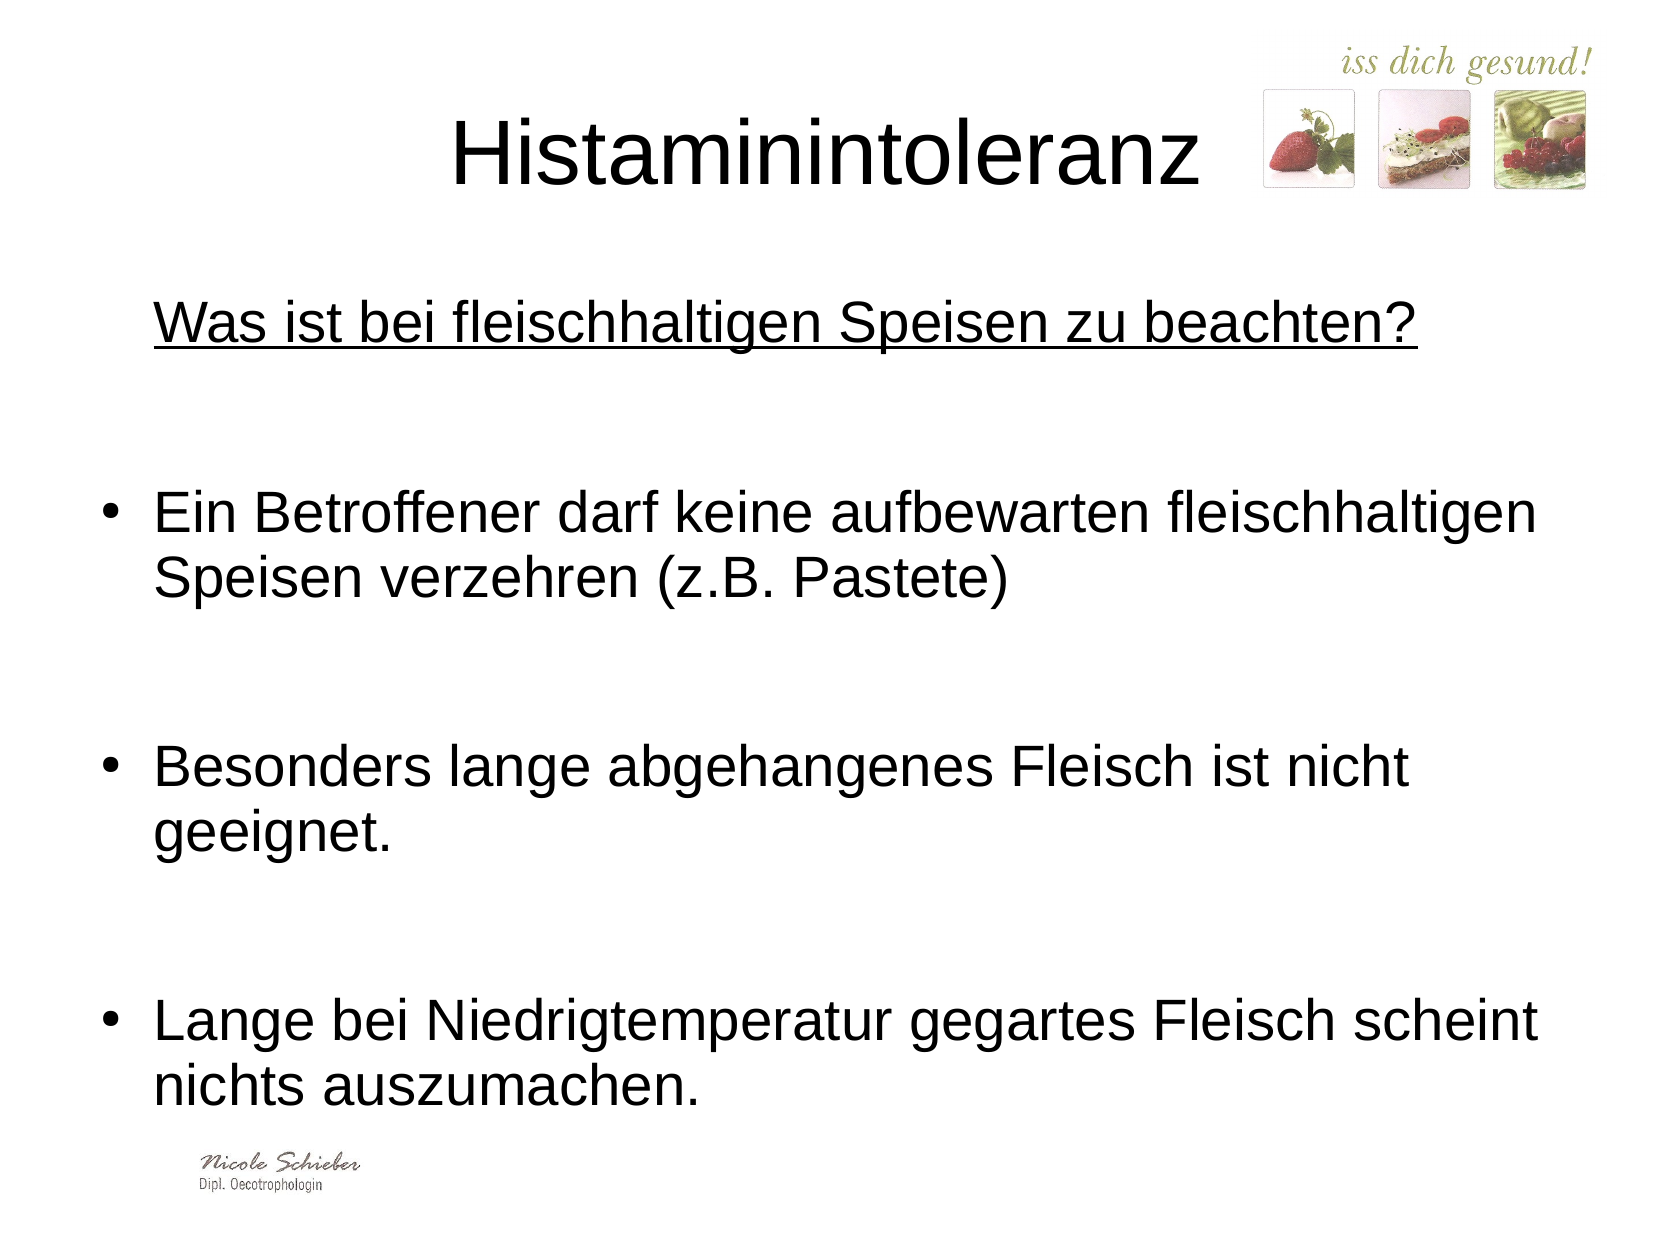

# Histaminintoleranz
Was ist bei fleischhaltigen Speisen zu beachten?
Ein Betroffener darf keine aufbewarten fleischhaltigen Speisen verzehren (z.B. Pastete)
Besonders lange abgehangenes Fleisch ist nicht geeignet.
Lange bei Niedrigtemperatur gegartes Fleisch scheint nichts auszumachen.